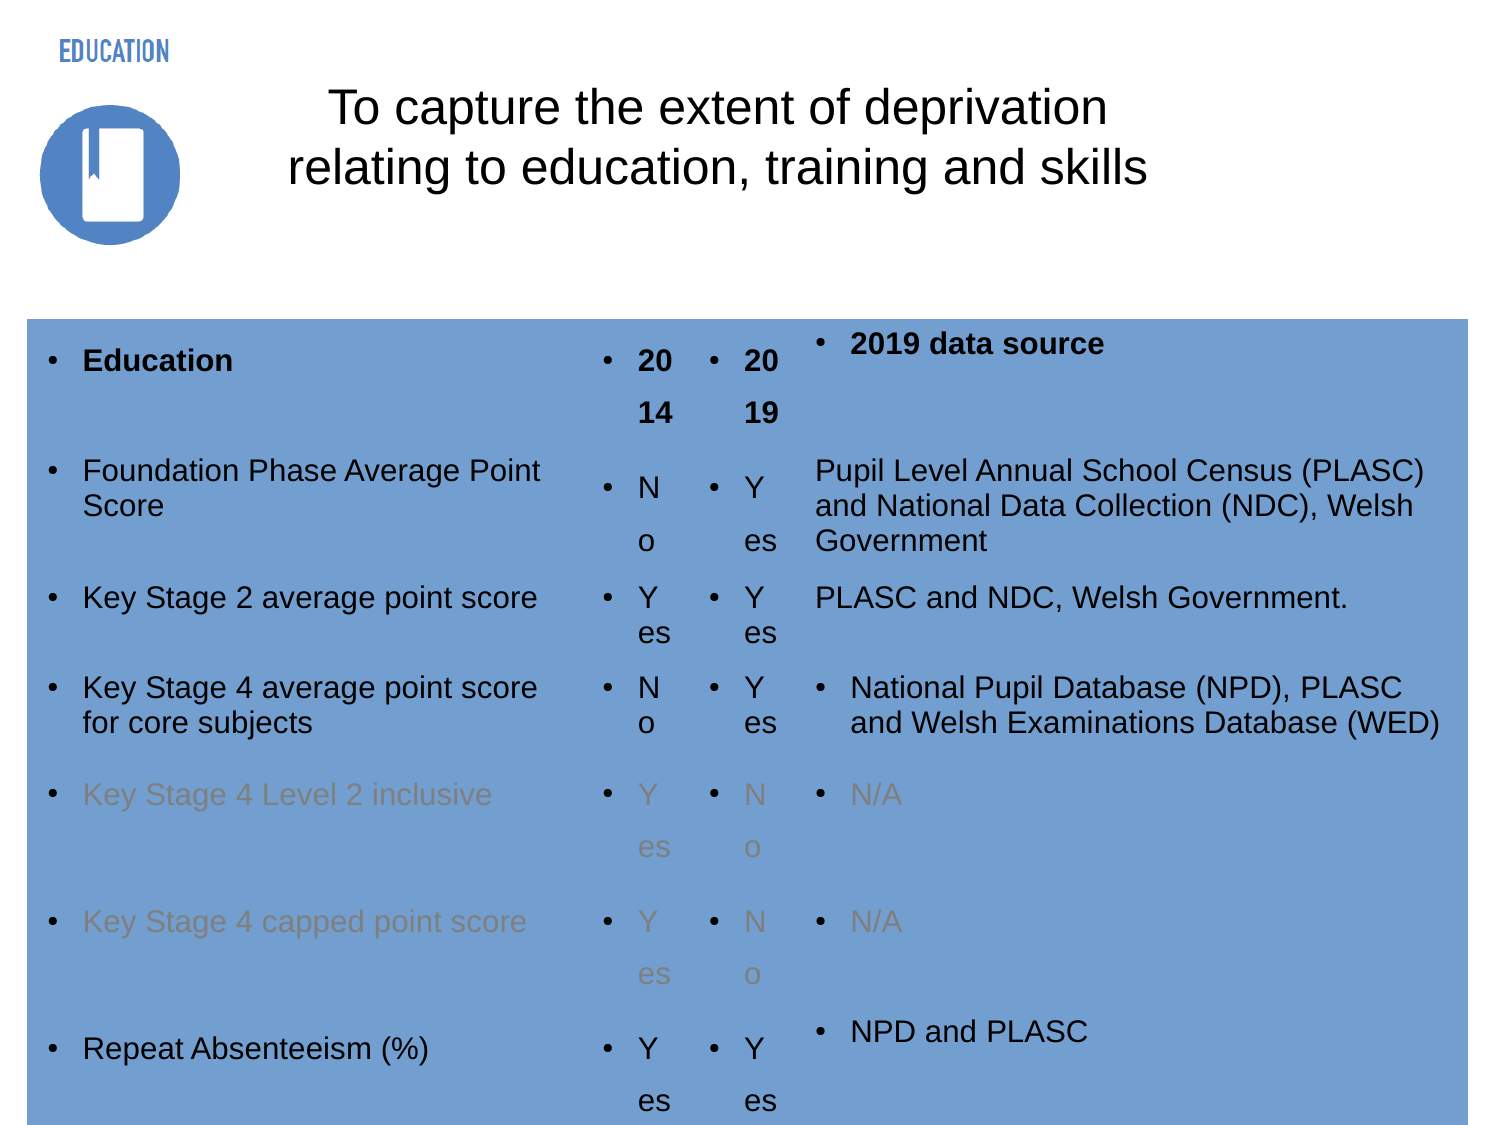

To capture the extent of deprivation relating to education, training and skills
| Education | 2014 | 2019 | 2019 data source |
| --- | --- | --- | --- |
| Foundation Phase Average Point Score | No | Yes | Pupil Level Annual School Census (PLASC) and National Data Collection (NDC), Welsh Government |
| Key Stage 2 average point score | Yes | Yes | PLASC and NDC, Welsh Government. |
| Key Stage 4 average point score for core subjects | No | Yes | National Pupil Database (NPD), PLASC and Welsh Examinations Database (WED) |
| Key Stage 4 Level 2 inclusive | Yes | No | N/A |
| Key Stage 4 capped point score | Yes | No | N/A |
| Repeat Absenteeism (%) | Yes | Yes | NPD and PLASC |
| Proportion of Key Stage 4 leavers entering Higher Education (%) | No | Yes | PLASC, Lifelong Learning Wales Record (LLWR), Higher Education Statistics Agency (HESA) Record |
| Adults aged 25-64 with no qualifications (%) | Yes | Yes | 2011 Census, Office for National Statistics (ONS) |